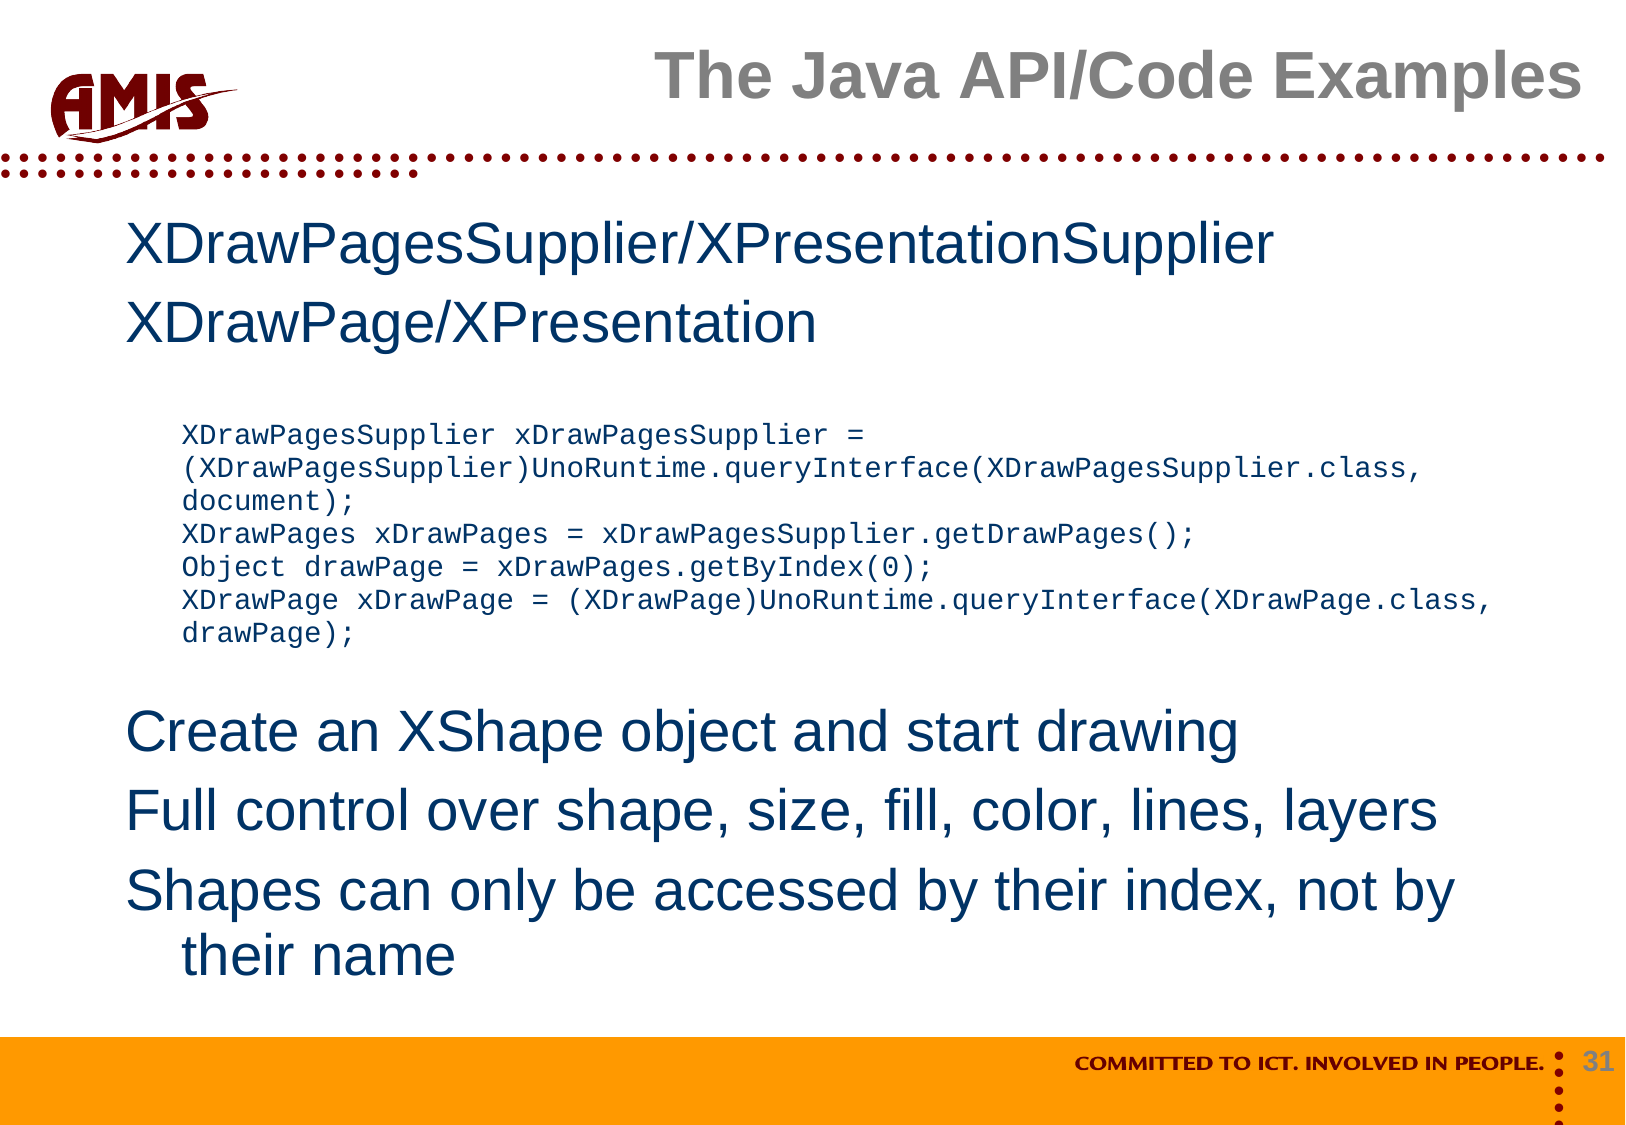

# The Java API/Code Examples
XDrawPagesSupplier/XPresentationSupplier
XDrawPage/XPresentation
XDrawPagesSupplier xDrawPagesSupplier = (XDrawPagesSupplier)UnoRuntime.queryInterface(XDrawPagesSupplier.class, document);
XDrawPages xDrawPages = xDrawPagesSupplier.getDrawPages();
Object drawPage = xDrawPages.getByIndex(0);
XDrawPage xDrawPage = (XDrawPage)UnoRuntime.queryInterface(XDrawPage.class, drawPage);
Create an XShape object and start drawing
Full control over shape, size, fill, color, lines, layers
Shapes can only be accessed by their index, not by their name